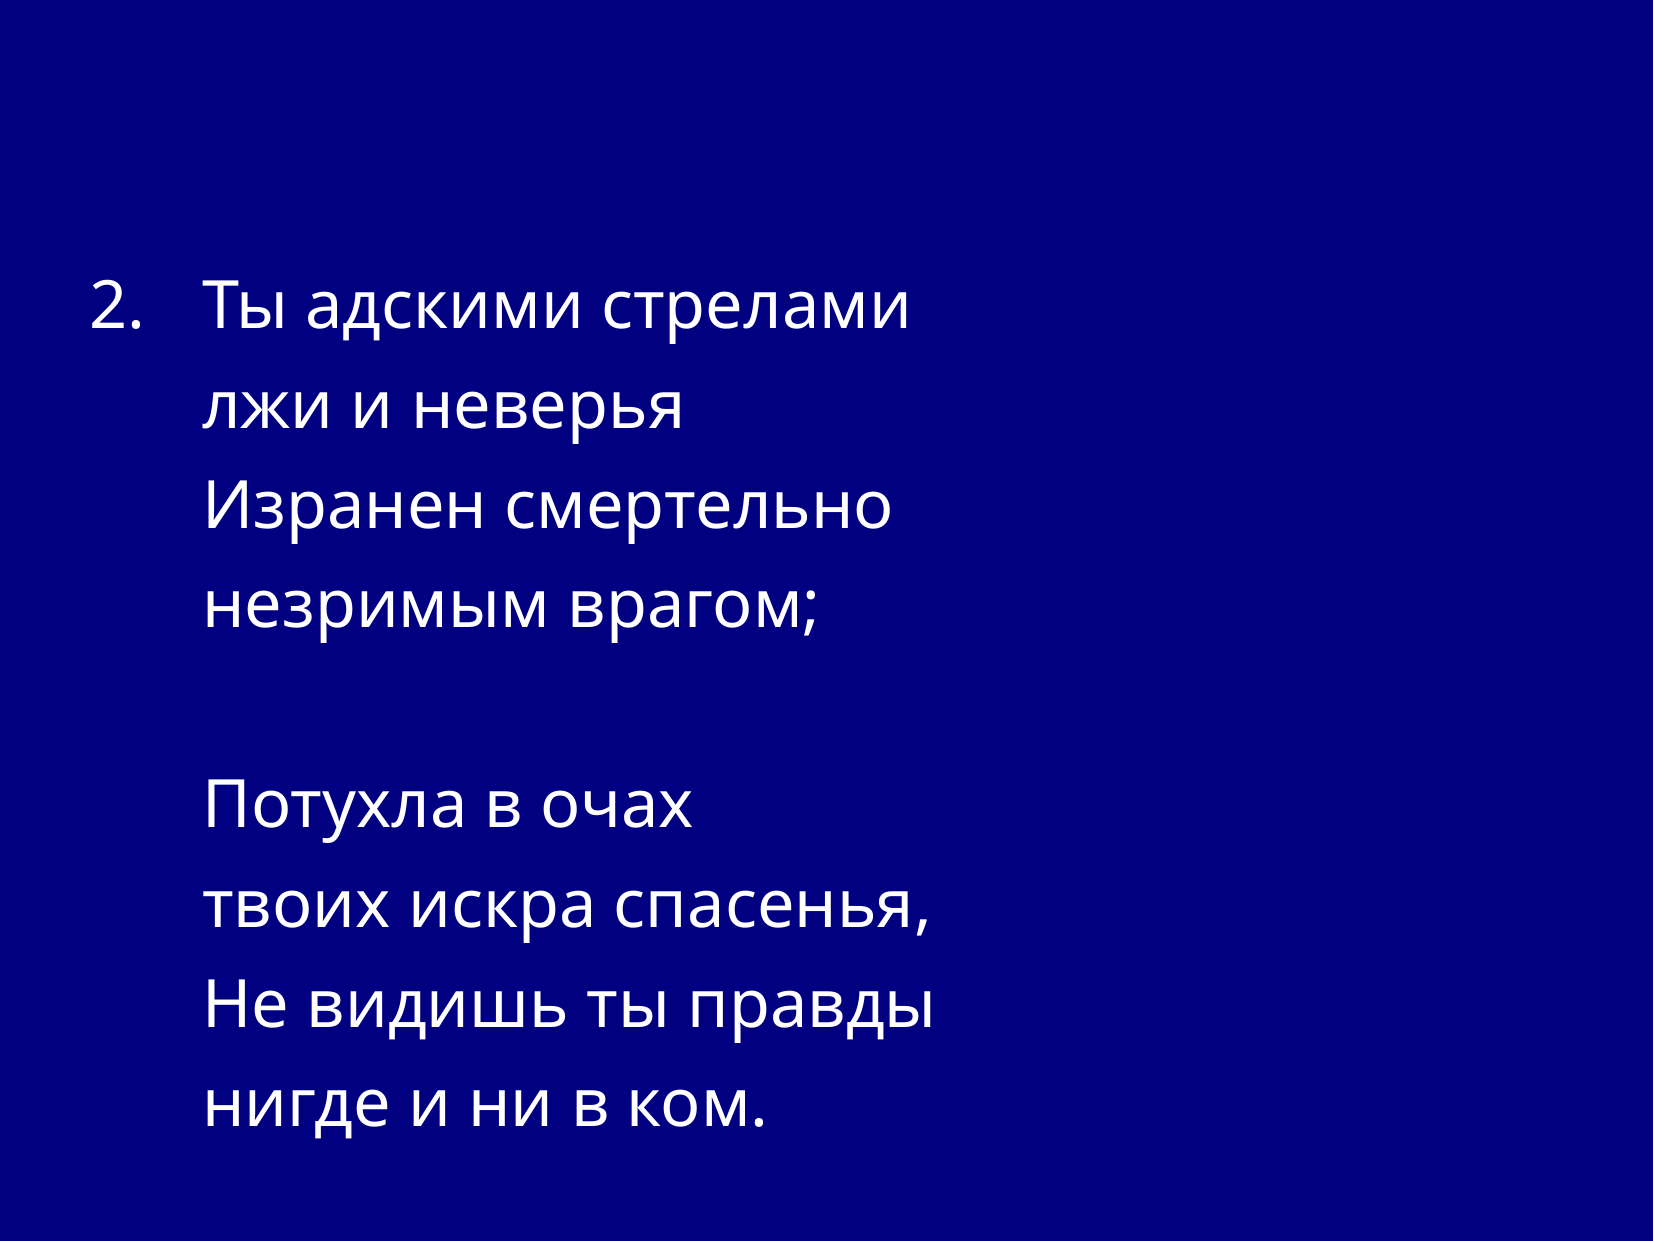

2.	Ты адскими стрелами
	лжи и неверья
	Изранен смертельно
	незримым врагом;
	Потухла в очах
	твоих искра спасенья,
	Не видишь ты правды
	нигде и ни в ком.